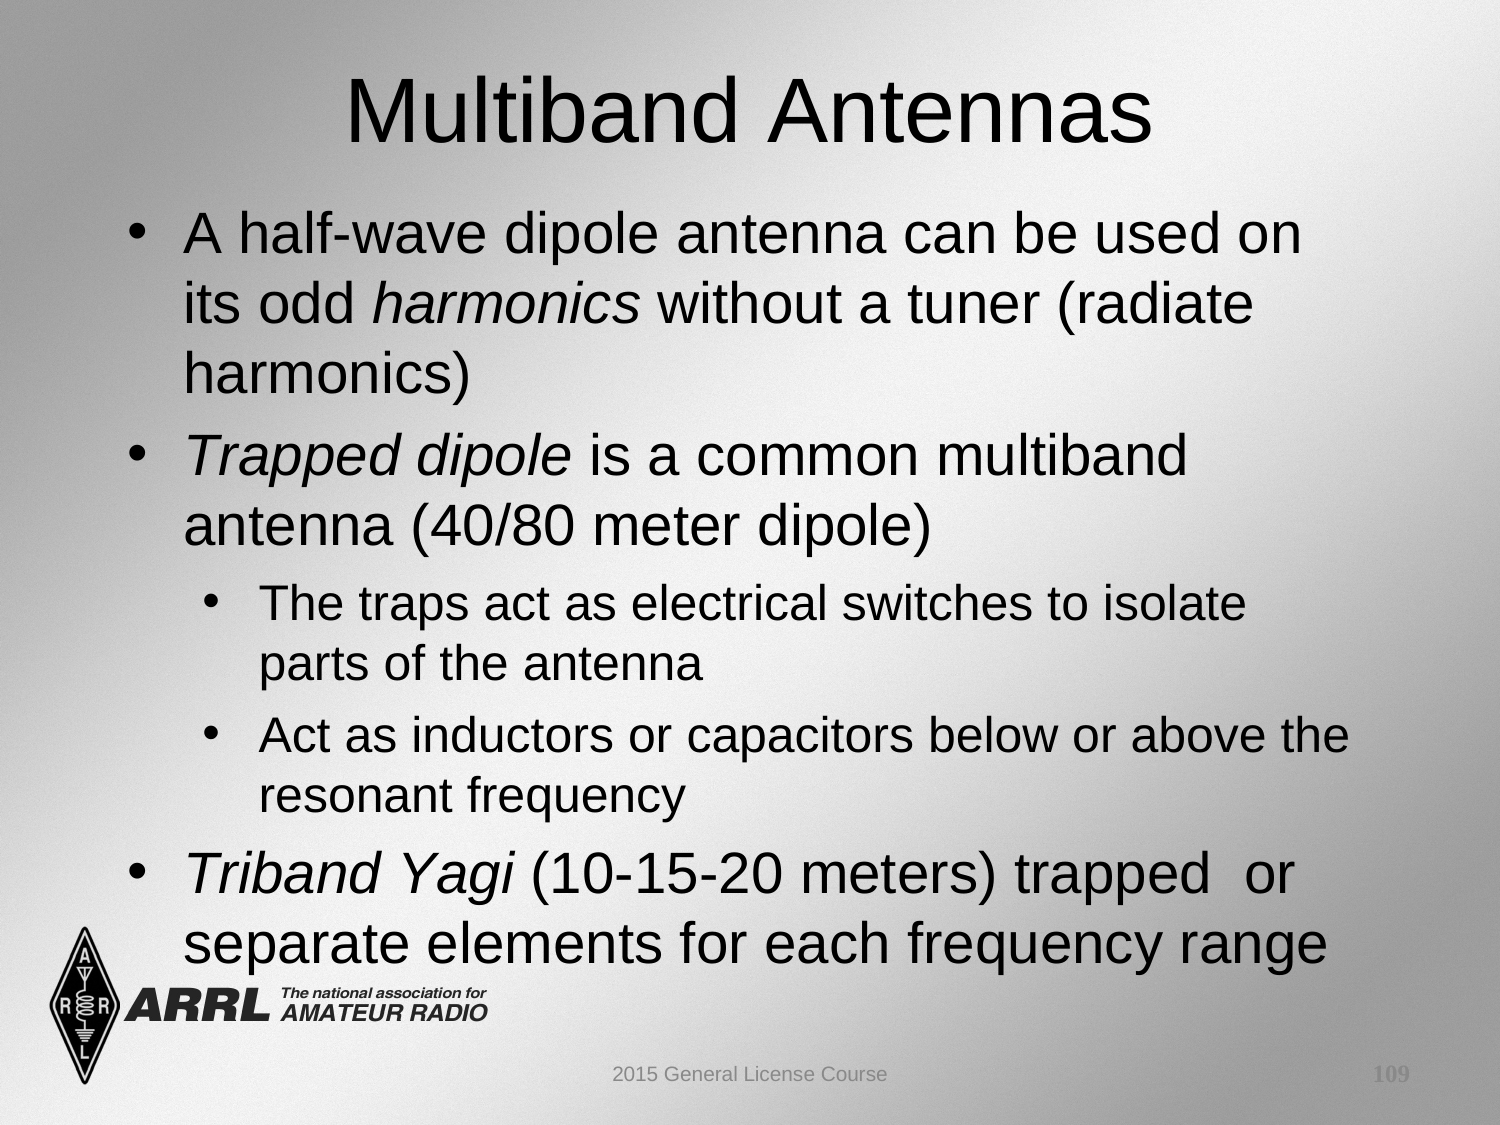

Multiband Antennas
A half-wave dipole antenna can be used on its odd harmonics without a tuner (radiate harmonics)
Trapped dipole is a common multiband antenna (40/80 meter dipole)
The traps act as electrical switches to isolate parts of the antenna
Act as inductors or capacitors below or above the resonant frequency
Triband Yagi (10-15-20 meters) trapped or separate elements for each frequency range
2015 General License Course